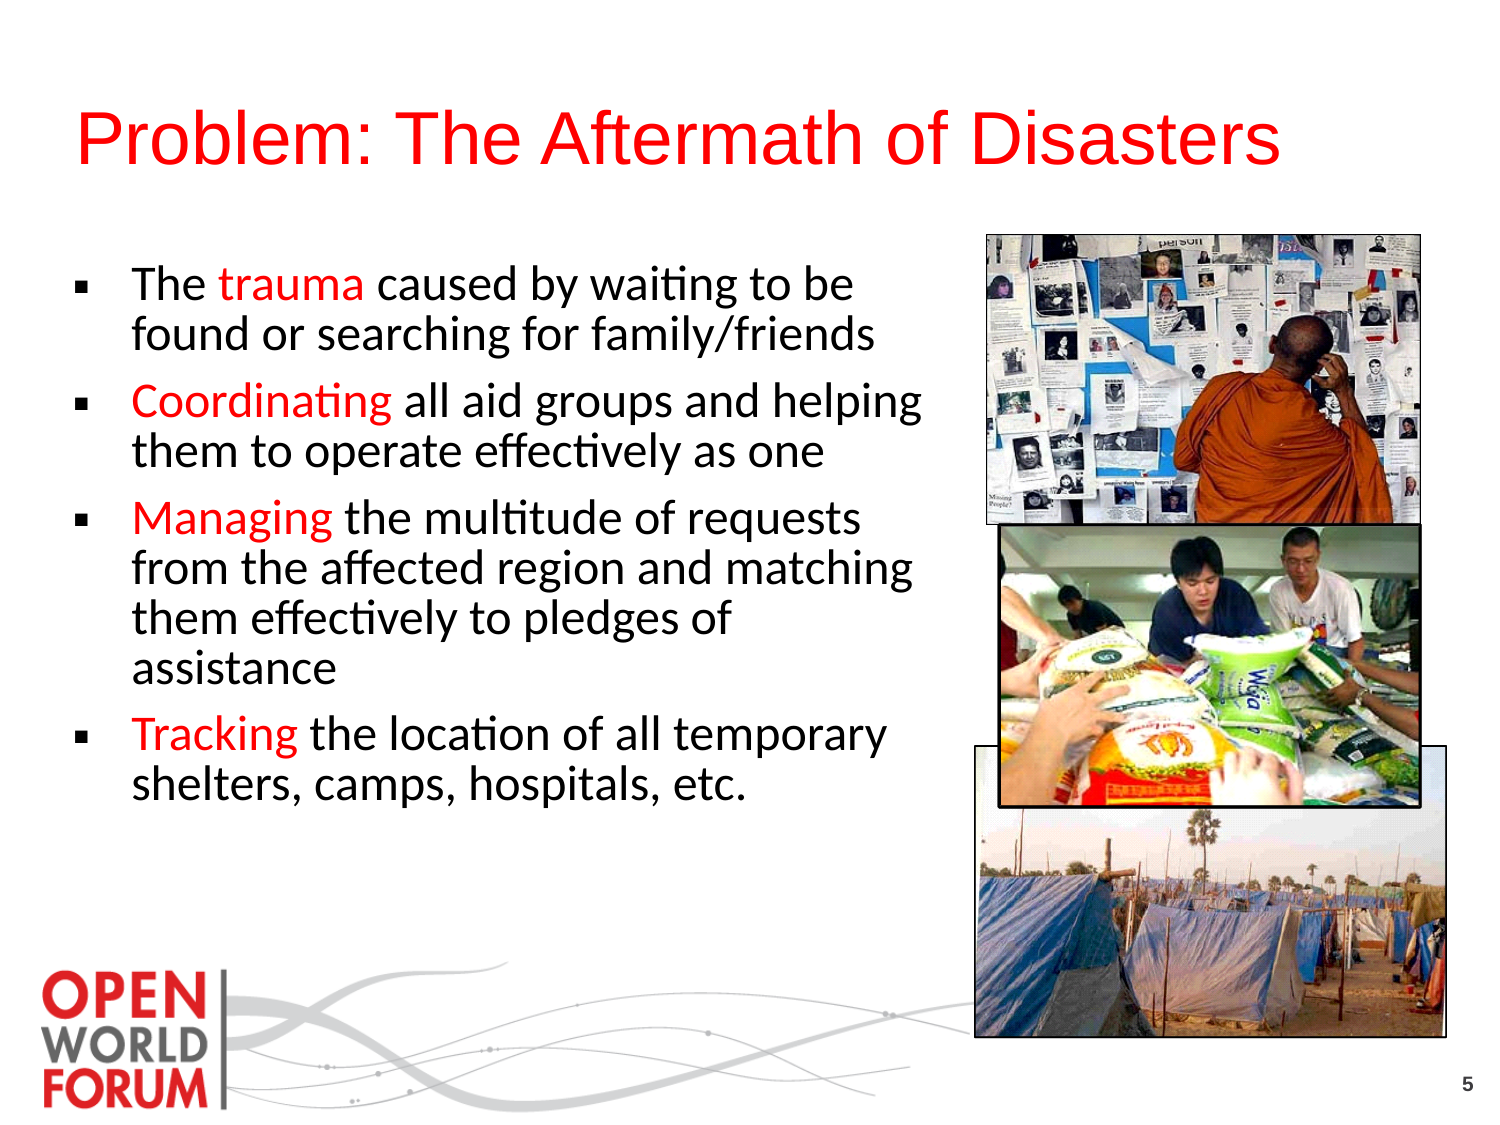

# Problem: The Aftermath of Disasters
The trauma caused by waiting to be found or searching for family/friends
Coordinating all aid groups and helping them to operate effectively as one
Managing the multitude of requests from the affected region and matching them effectively to pledges of assistance
Tracking the location of all temporary shelters, camps, hospitals, etc.
5